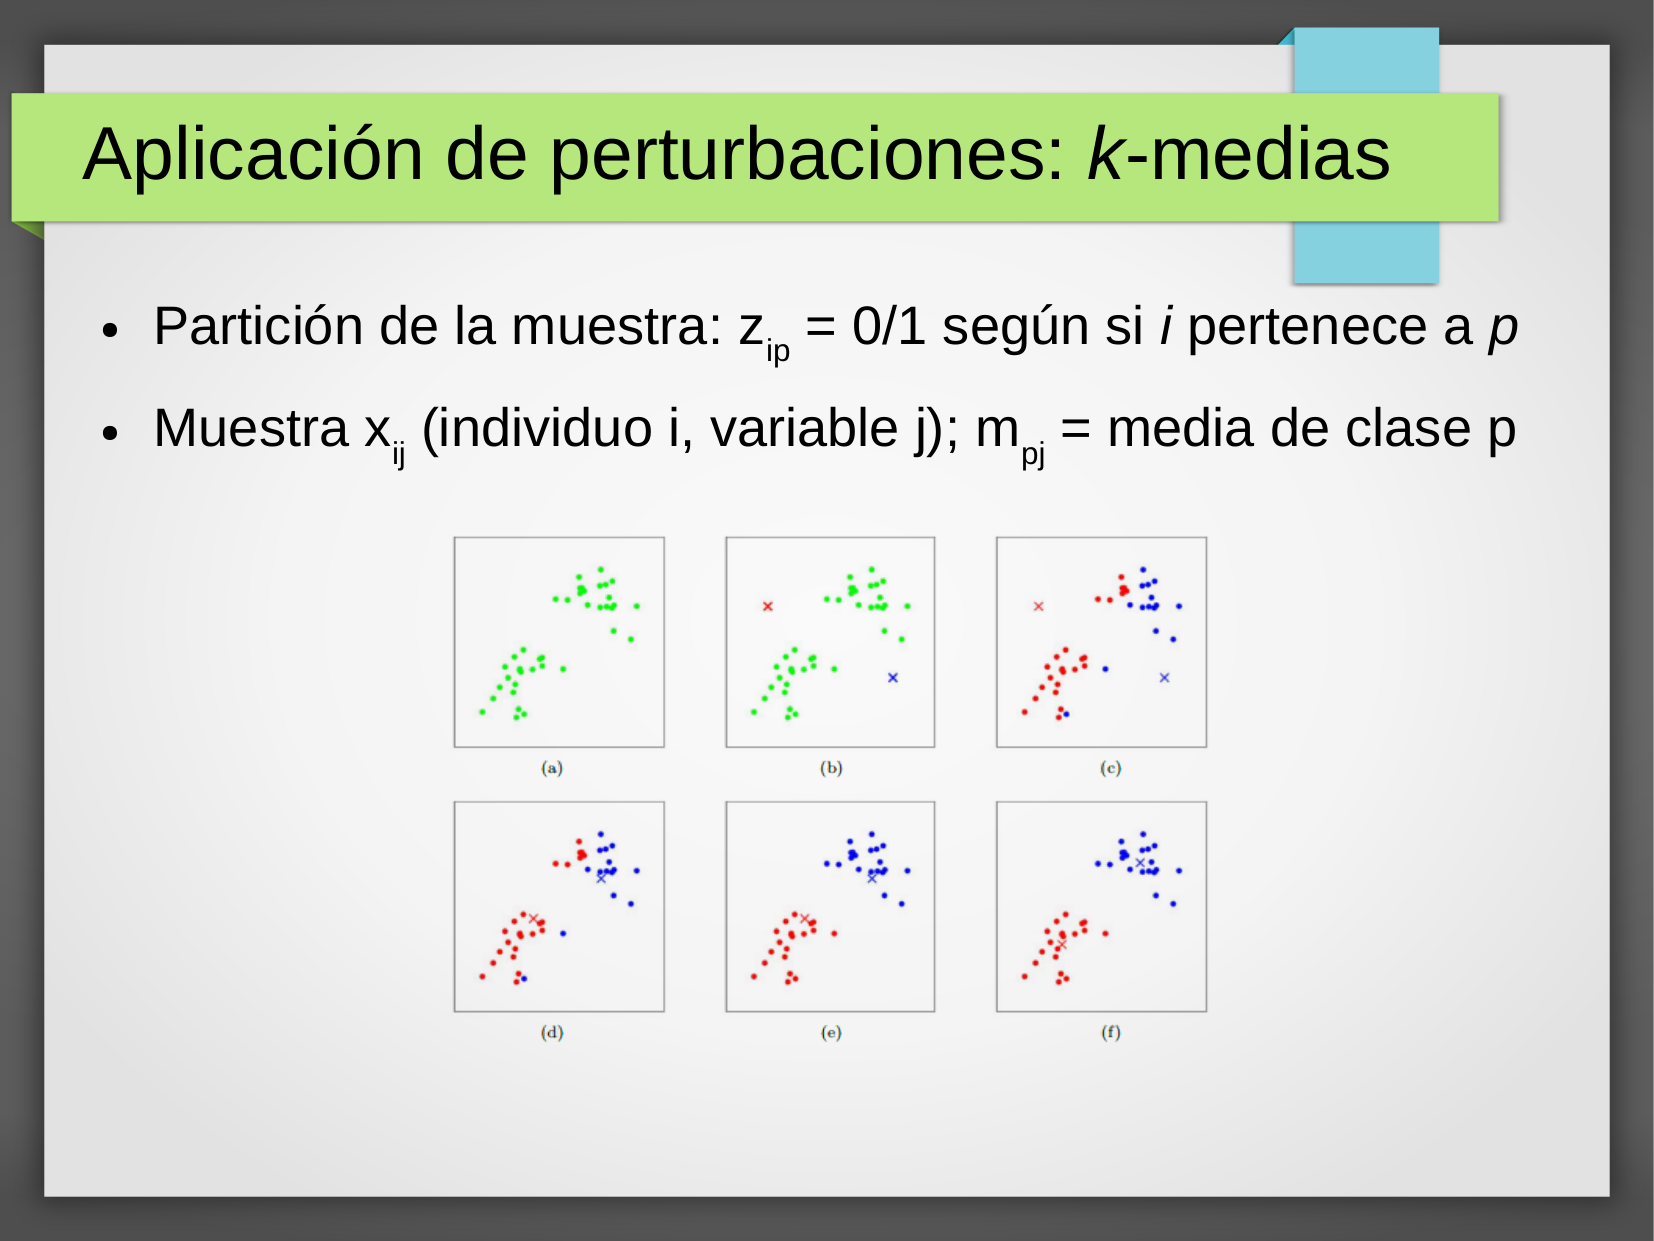

# Aplicación de perturbaciones: k-medias
Partición de la muestra: zip = 0/1 según si i pertenece a p
Muestra xij (individuo i, variable j); mpj = media de clase p